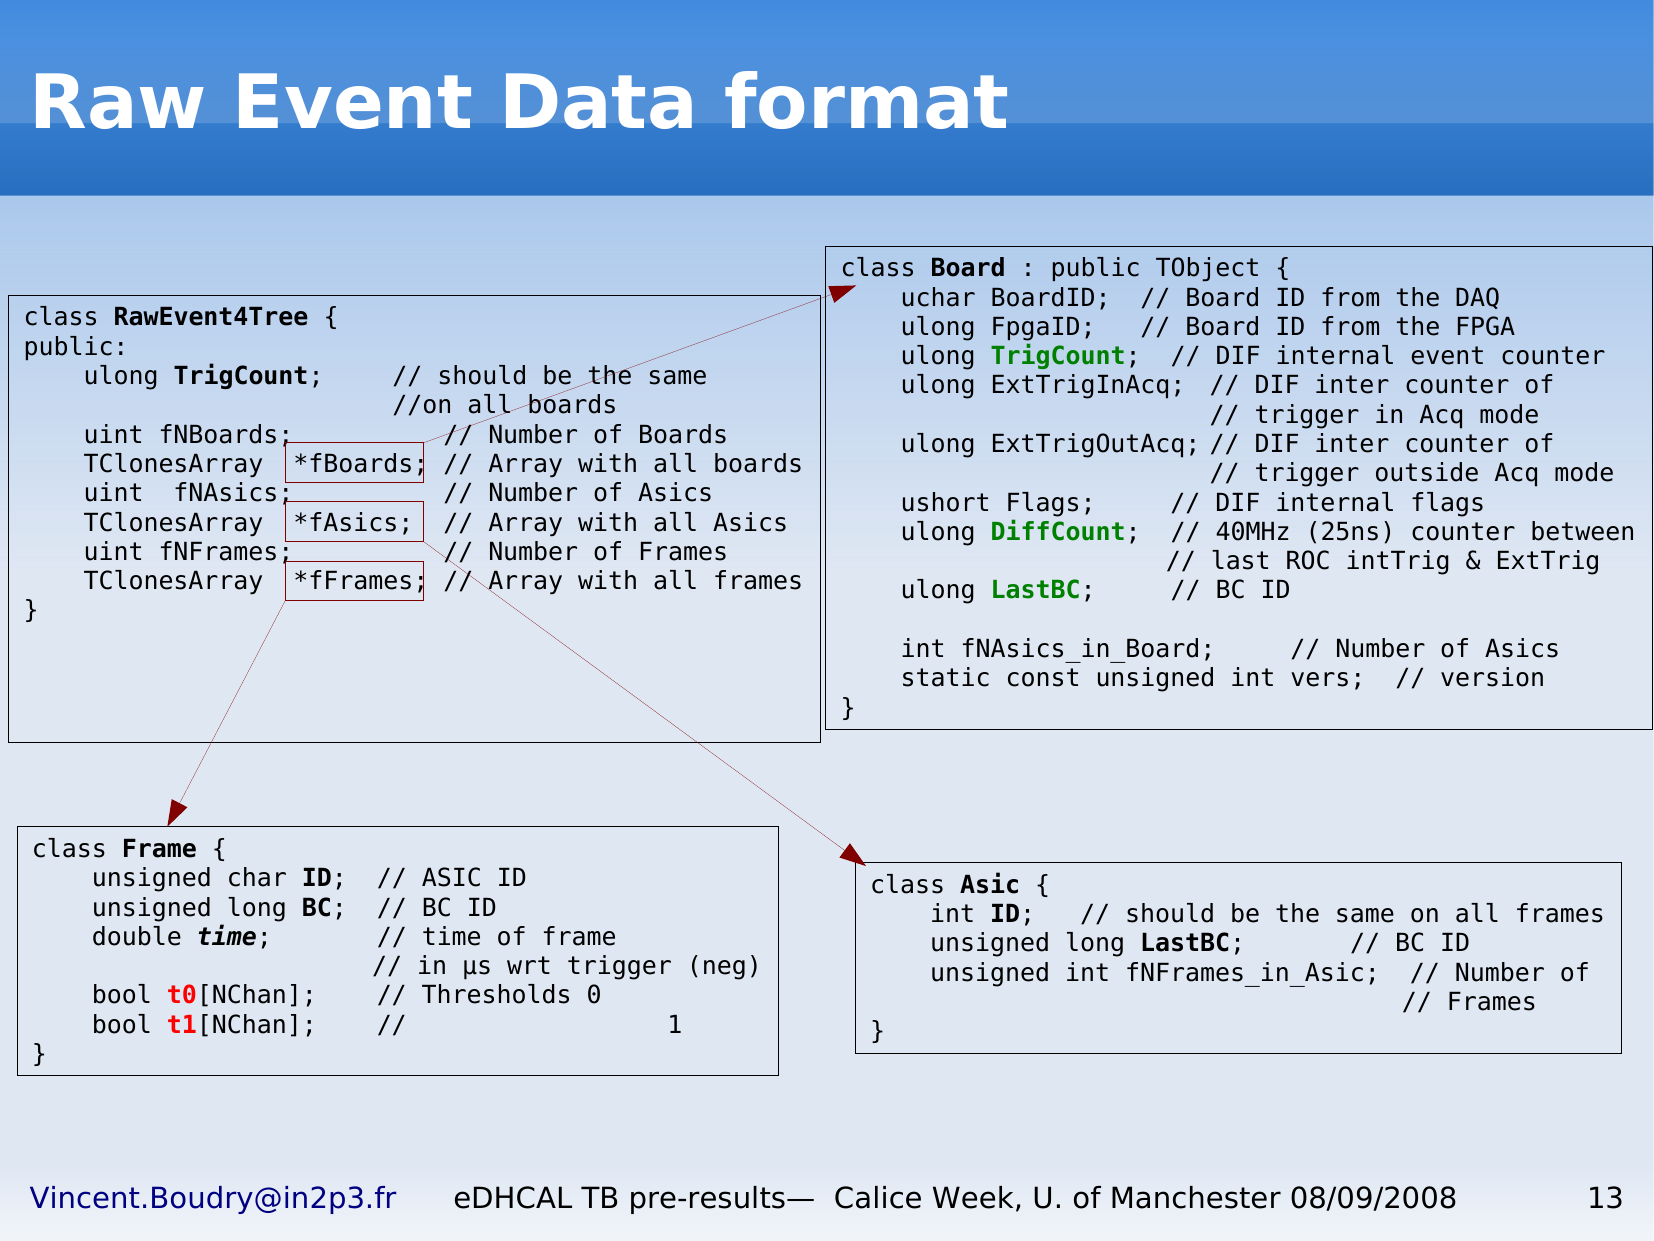

# Raw Event Data format
class Board : public TObject {
 uchar BoardID; // Board ID from the DAQ
 ulong FpgaID; // Board ID from the FPGA
 ulong TrigCount; // DIF internal event counter
 ulong ExtTrigInAcq; 	// DIF inter counter of
					// trigger in Acq mode
 ulong ExtTrigOutAcq;	// DIF inter counter of
					// trigger outside Acq mode
 ushort Flags; // DIF internal flags
 ulong DiffCount; // 40MHz (25ns) counter between
				 // last ROC intTrig & ExtTrig
 ulong LastBC; // BC ID
 int fNAsics_in_Board; // Number of Asics
 static const unsigned int vers; // version
}
class RawEvent4Tree {
public:
 ulong TrigCount; 	// should be the same
					//on all boards
 uint fNBoards; // Number of Boards
 TClonesArray *fBoards; // Array with all boards
 uint fNAsics; // Number of Asics
 TClonesArray *fAsics; // Array with all Asics
 uint fNFrames; // Number of Frames
 TClonesArray *fFrames; // Array with all frames
}
class Frame {
 unsigned char ID; // ASIC ID
 unsigned long BC; // BC ID
 double time; // time of frame
				 // in µs wrt trigger (neg)
 bool t0[NChan]; // Thresholds 0
 bool t1[NChan]; // 			 1
}
class Asic {
 int ID; // should be the same on all frames
 unsigned long LastBC; // BC ID
 unsigned int fNFrames_in_Asic; // Number of
						 	 // Frames
}
eDHCAL TB pre-results— Calice Week, U. of Manchester 08/09/2008
13